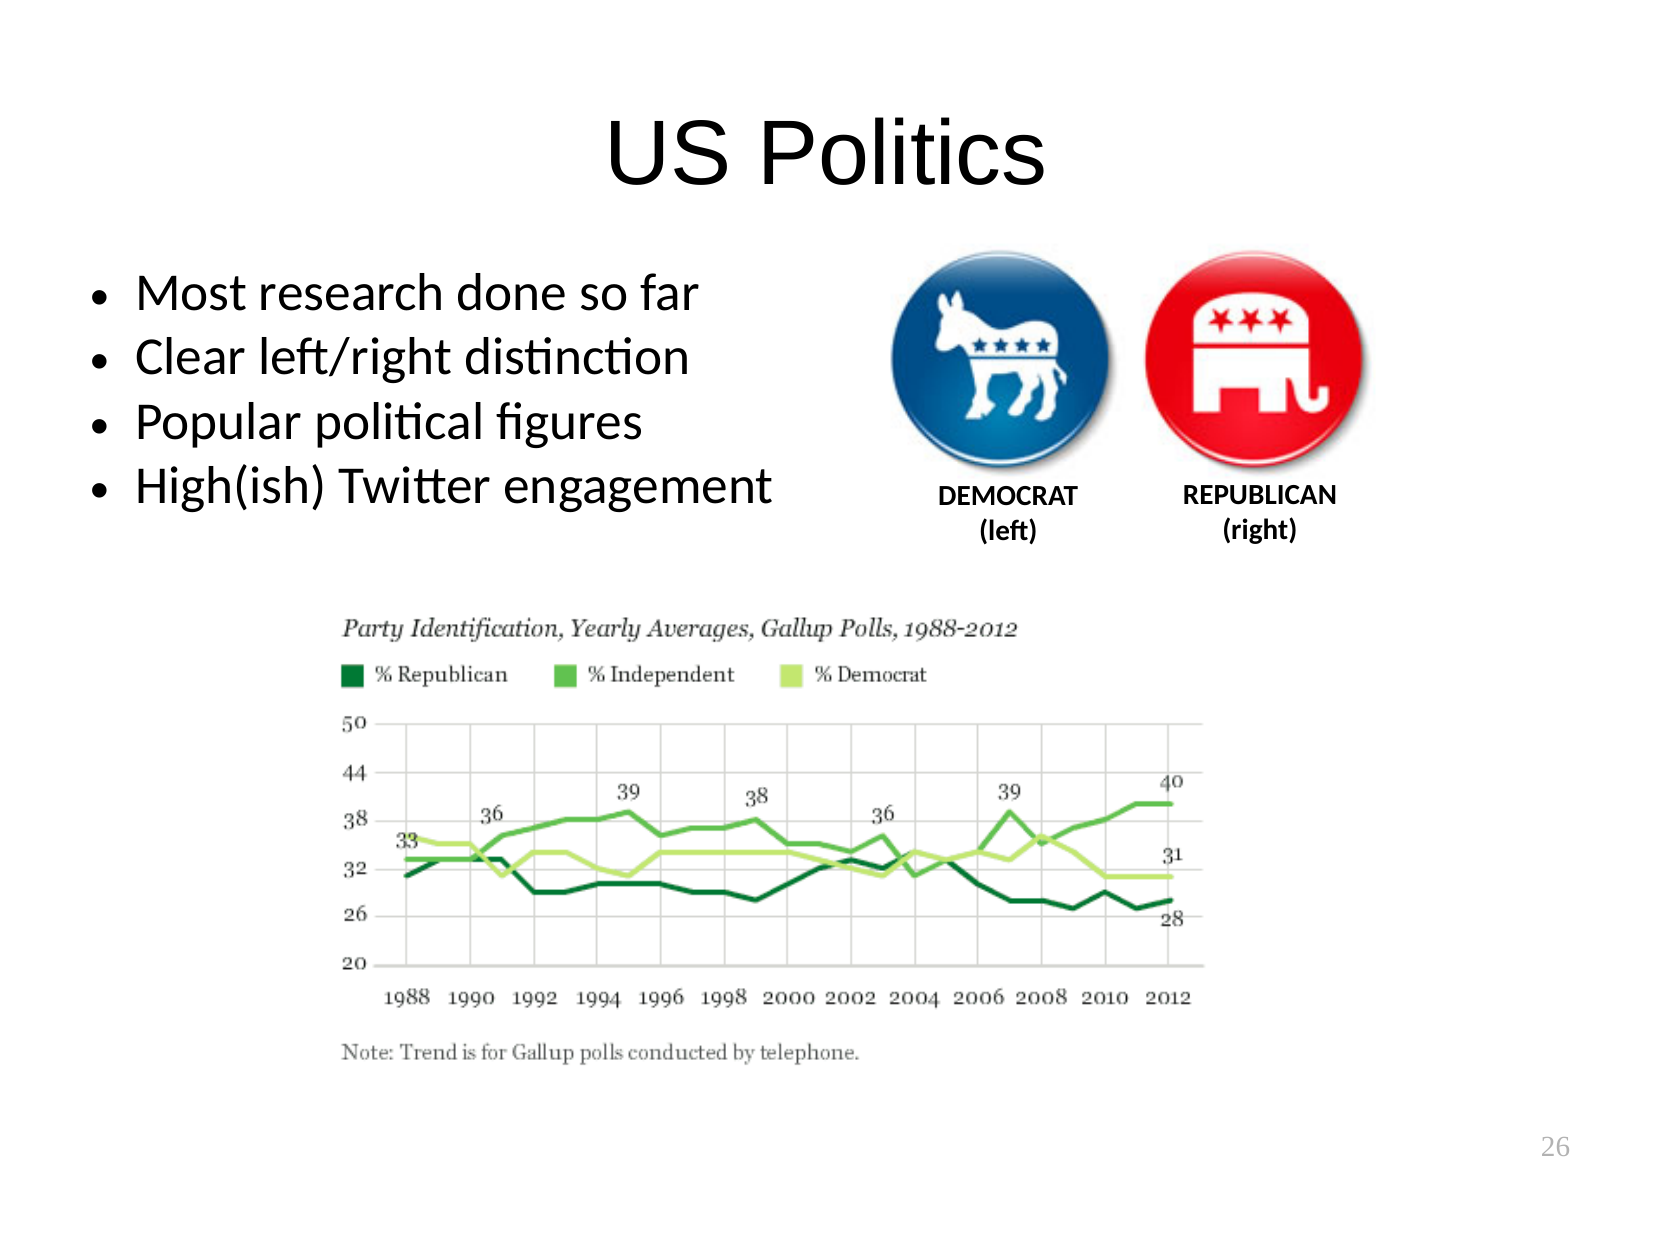

# US Politics
Most research done so far
Clear left/right distinction
Popular political figures
High(ish) Twitter engagement
REPUBLICAN
(right)
DEMOCRAT
(left)
26